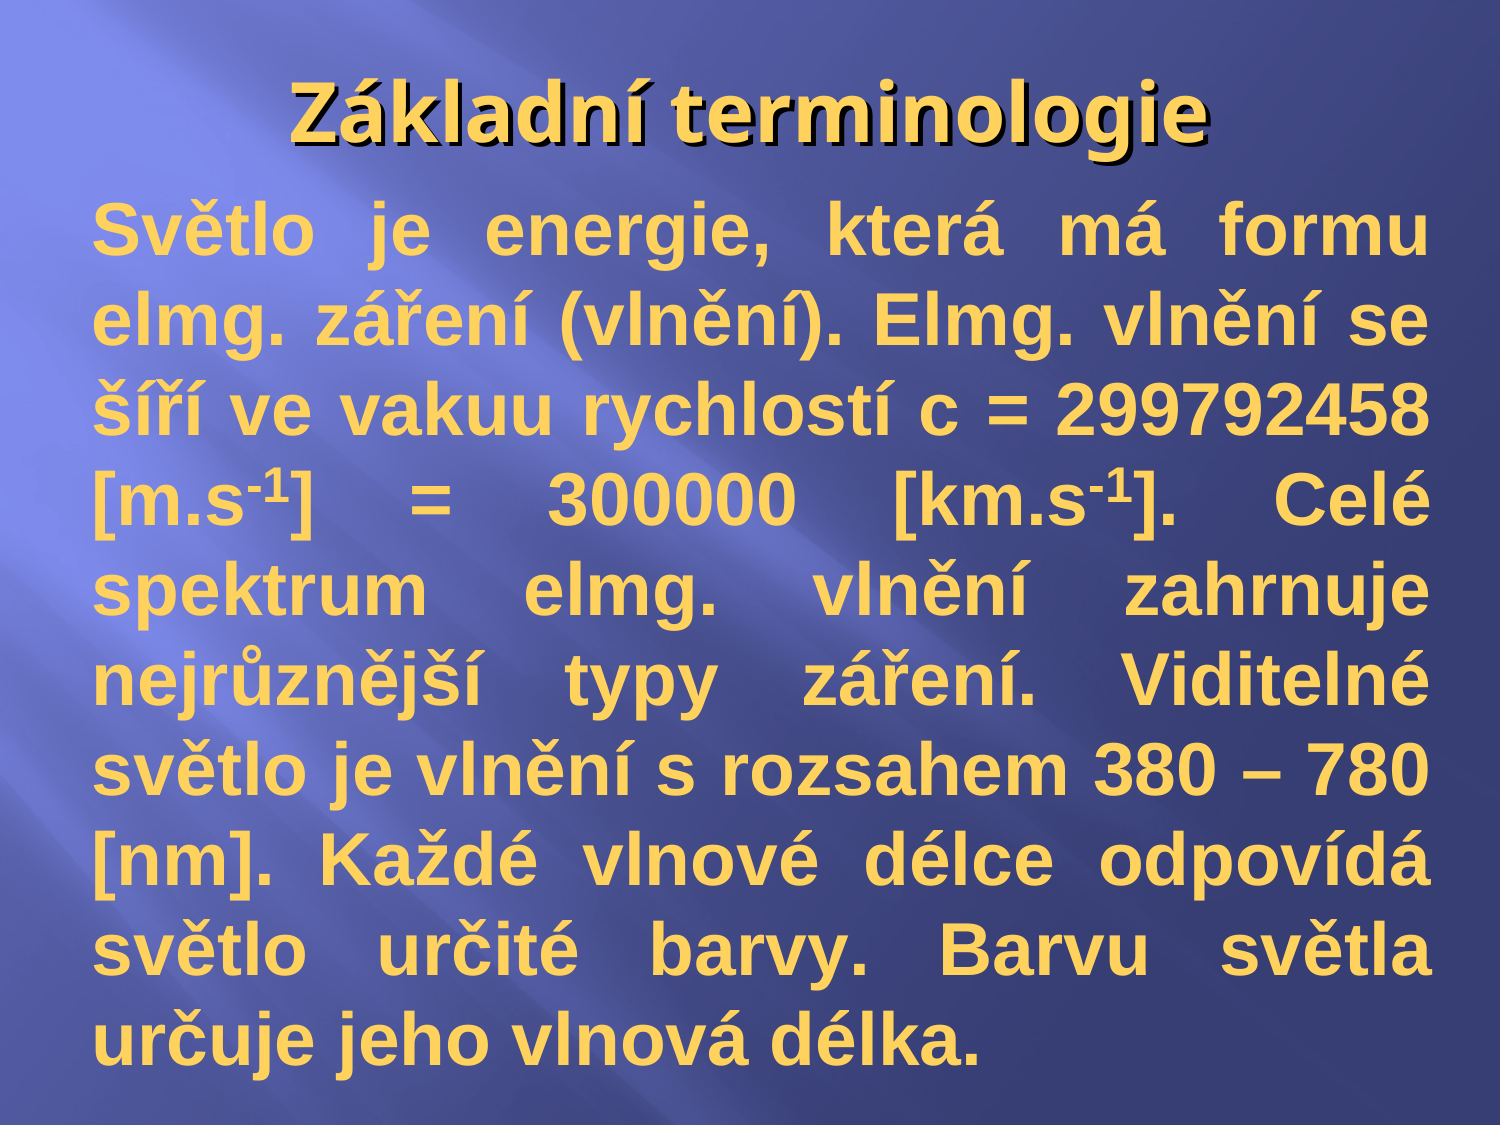

# Základní terminologie
Světlo je energie, která má formu elmg. záření (vlnění). Elmg. vlnění se šíří ve vakuu rychlostí c = 299792458 [m.s-1] = 300000 [km.s-1]. Celé spektrum elmg. vlnění zahrnuje nejrůznější typy záření. Viditelné světlo je vlnění s rozsahem 380 – 780 [nm]. Každé vlnové délce odpovídá světlo určité barvy. Barvu světla určuje jeho vlnová délka.